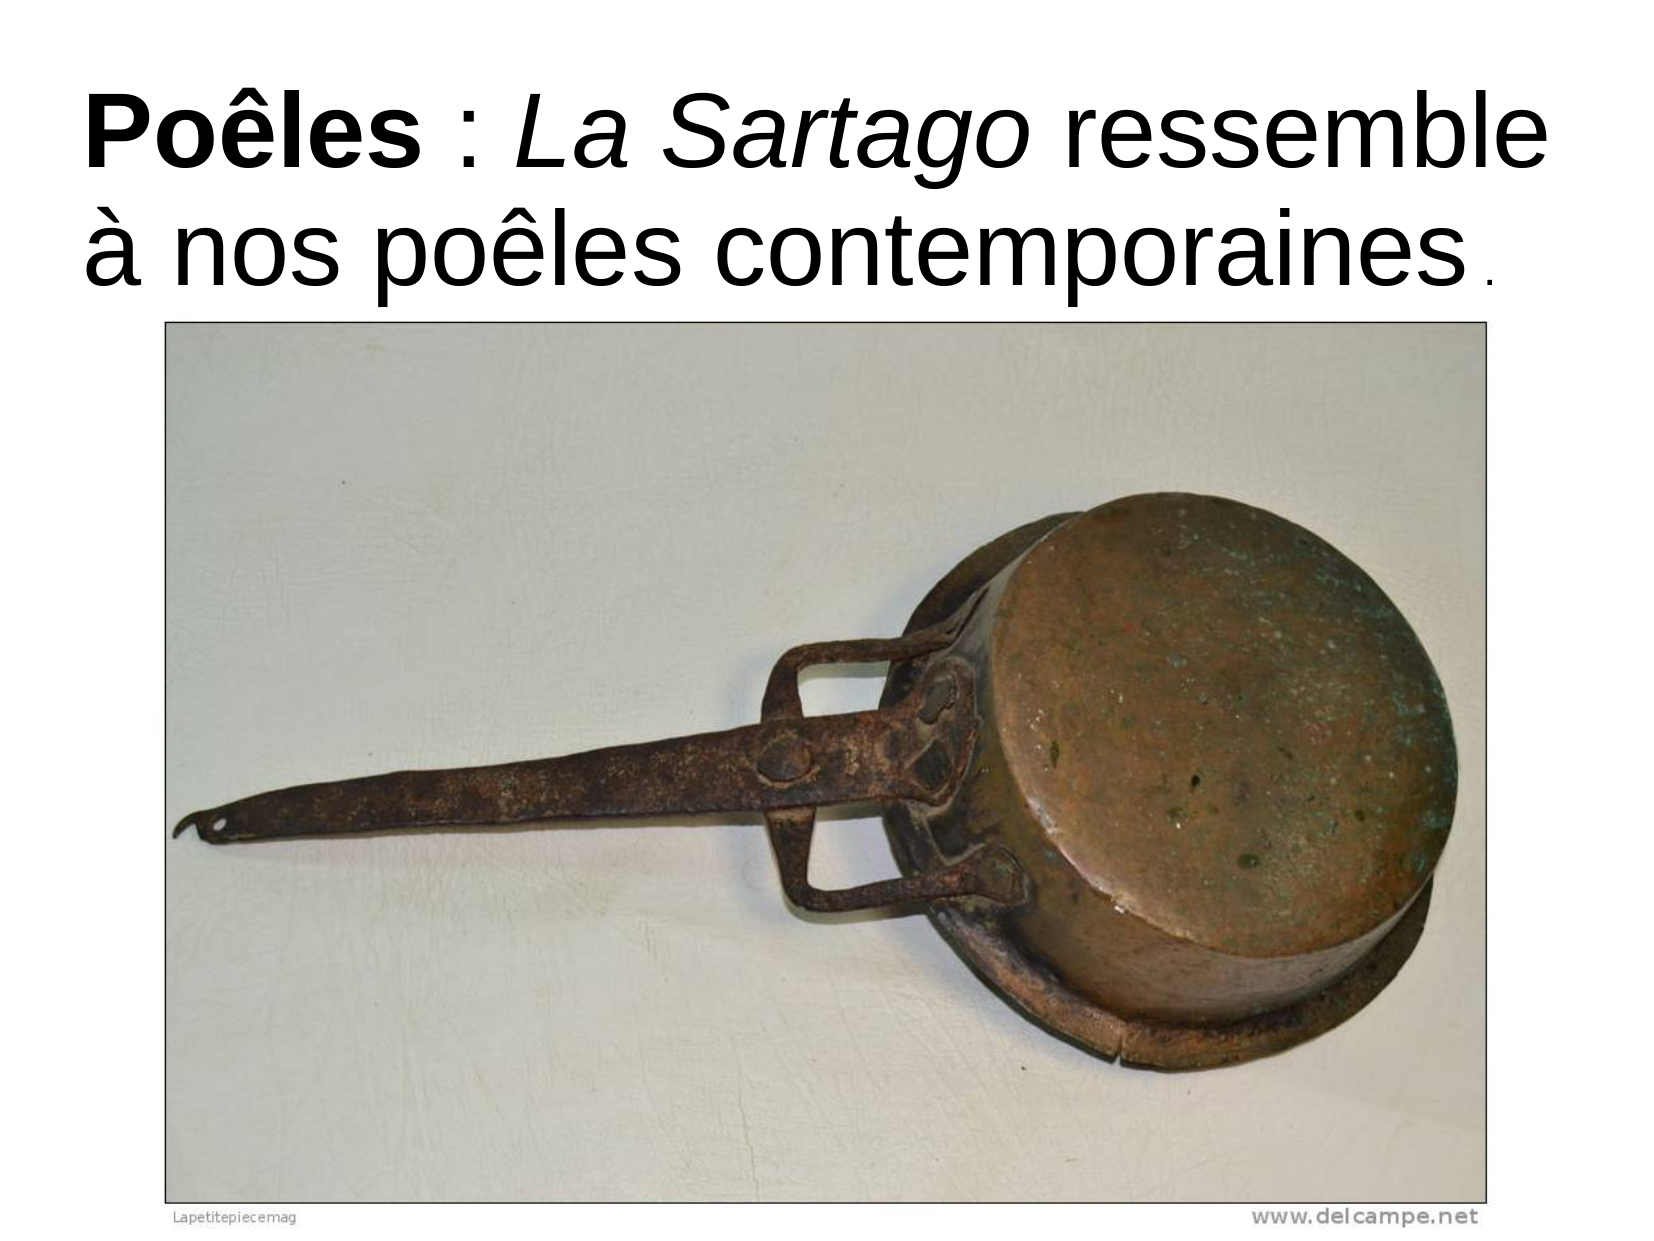

# Poêles : La Sartago ressemble à nos poêles contemporaines .